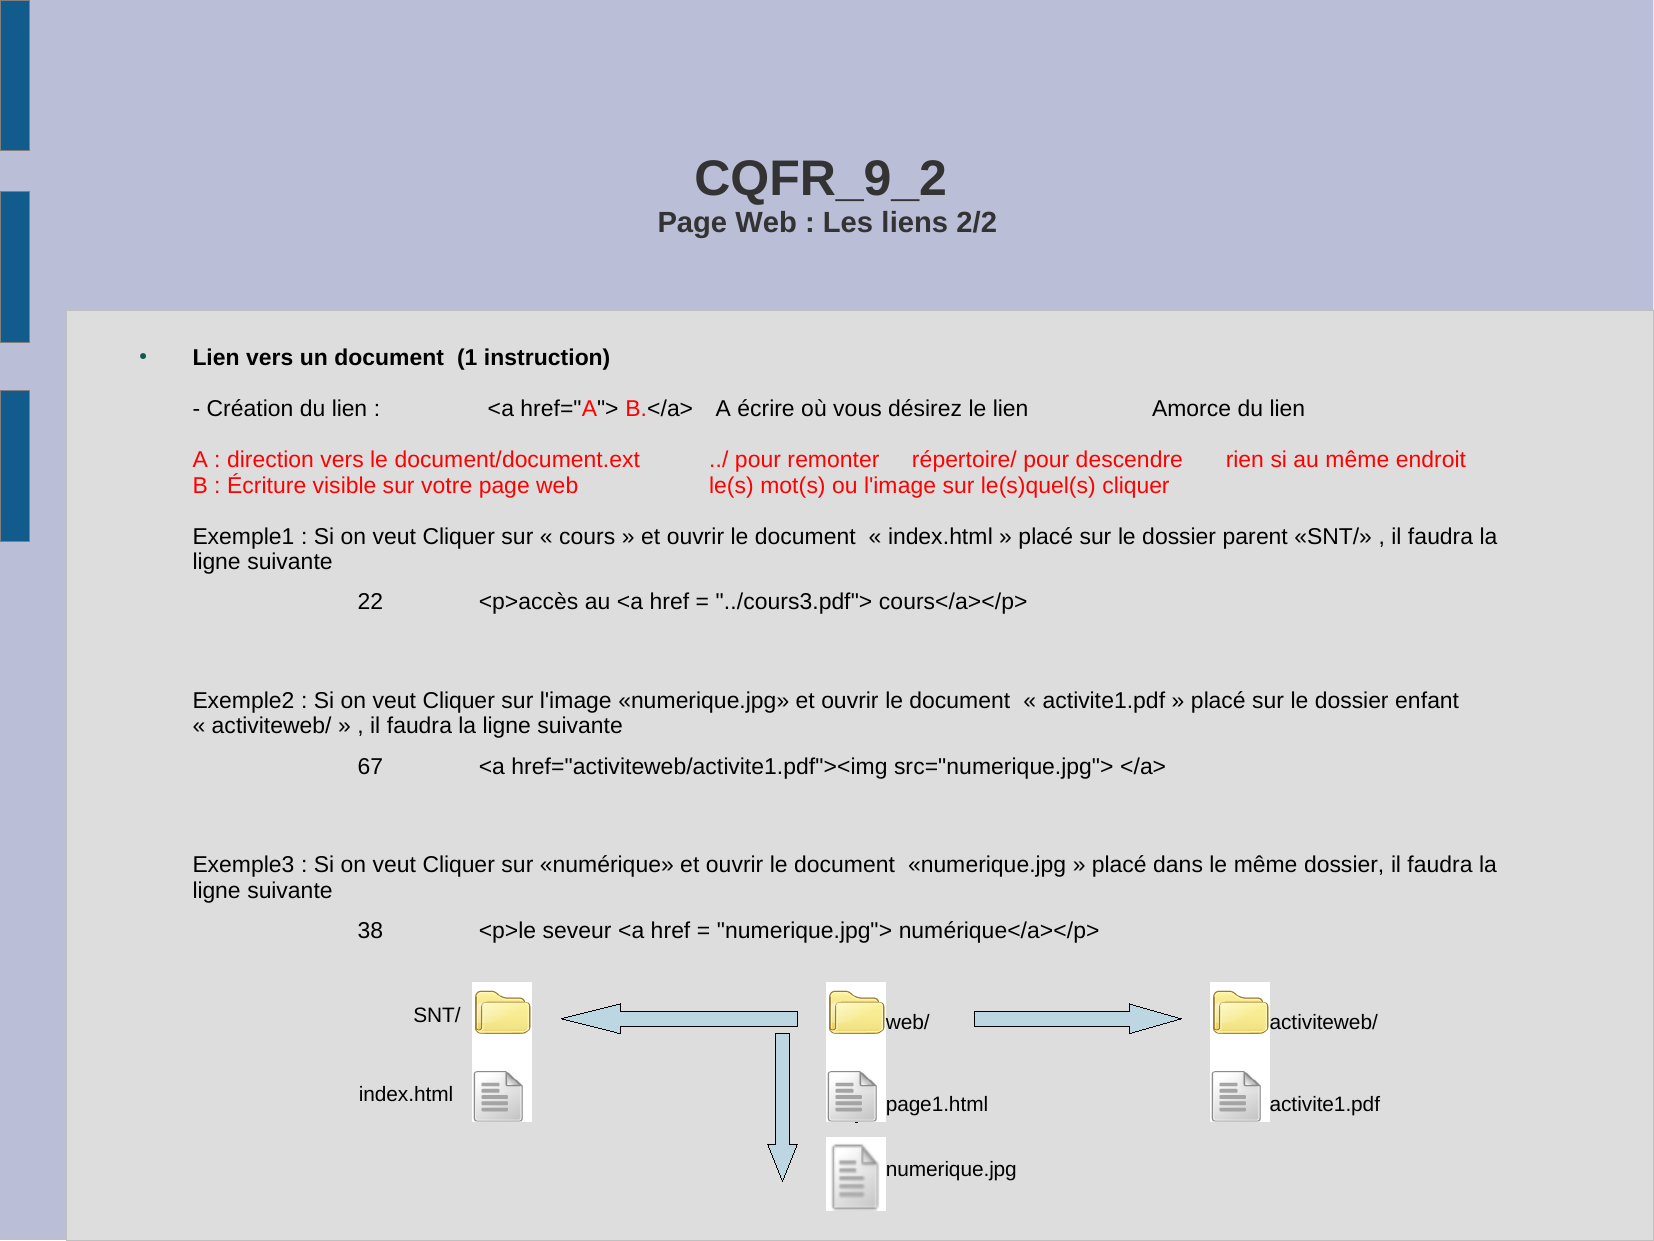

# CQFR_9_2  Page Web : Les liens 2/2
Lien vers un document (1 instruction)
- Création du lien : 		<a href="A"> B.</a>	 A écrire où vous désirez le lien		Amorce du lien
A : direction vers le document/document.ext	../ pour remonter répertoire/ pour descendre	rien si au même endroit
B : Écriture visible sur votre page web		le(s) mot(s) ou l'image sur le(s)quel(s) cliquer
Exemple1 : Si on veut Cliquer sur « cours » et ouvrir le document « index.html » placé sur le dossier parent «SNT/» , il faudra la ligne suivante
22	<p>accès au <a href = "../cours3.pdf"> cours</a></p>
Exemple2 : Si on veut Cliquer sur l'image «numerique.jpg» et ouvrir le document « activite1.pdf » placé sur le dossier enfant « activiteweb/ » , il faudra la ligne suivante
67	<a href="activiteweb/activite1.pdf"><img src="numerique.jpg"> </a>
Exemple3 : Si on veut Cliquer sur «numérique» et ouvrir le document «numerique.jpg » placé dans le même dossier, il faudra la ligne suivante
38	<p>le seveur <a href = "numerique.jpg"> numérique</a></p>
SNT/
web/
activiteweb/
index.html
page1.html
activite1.pdf
numerique.jpg